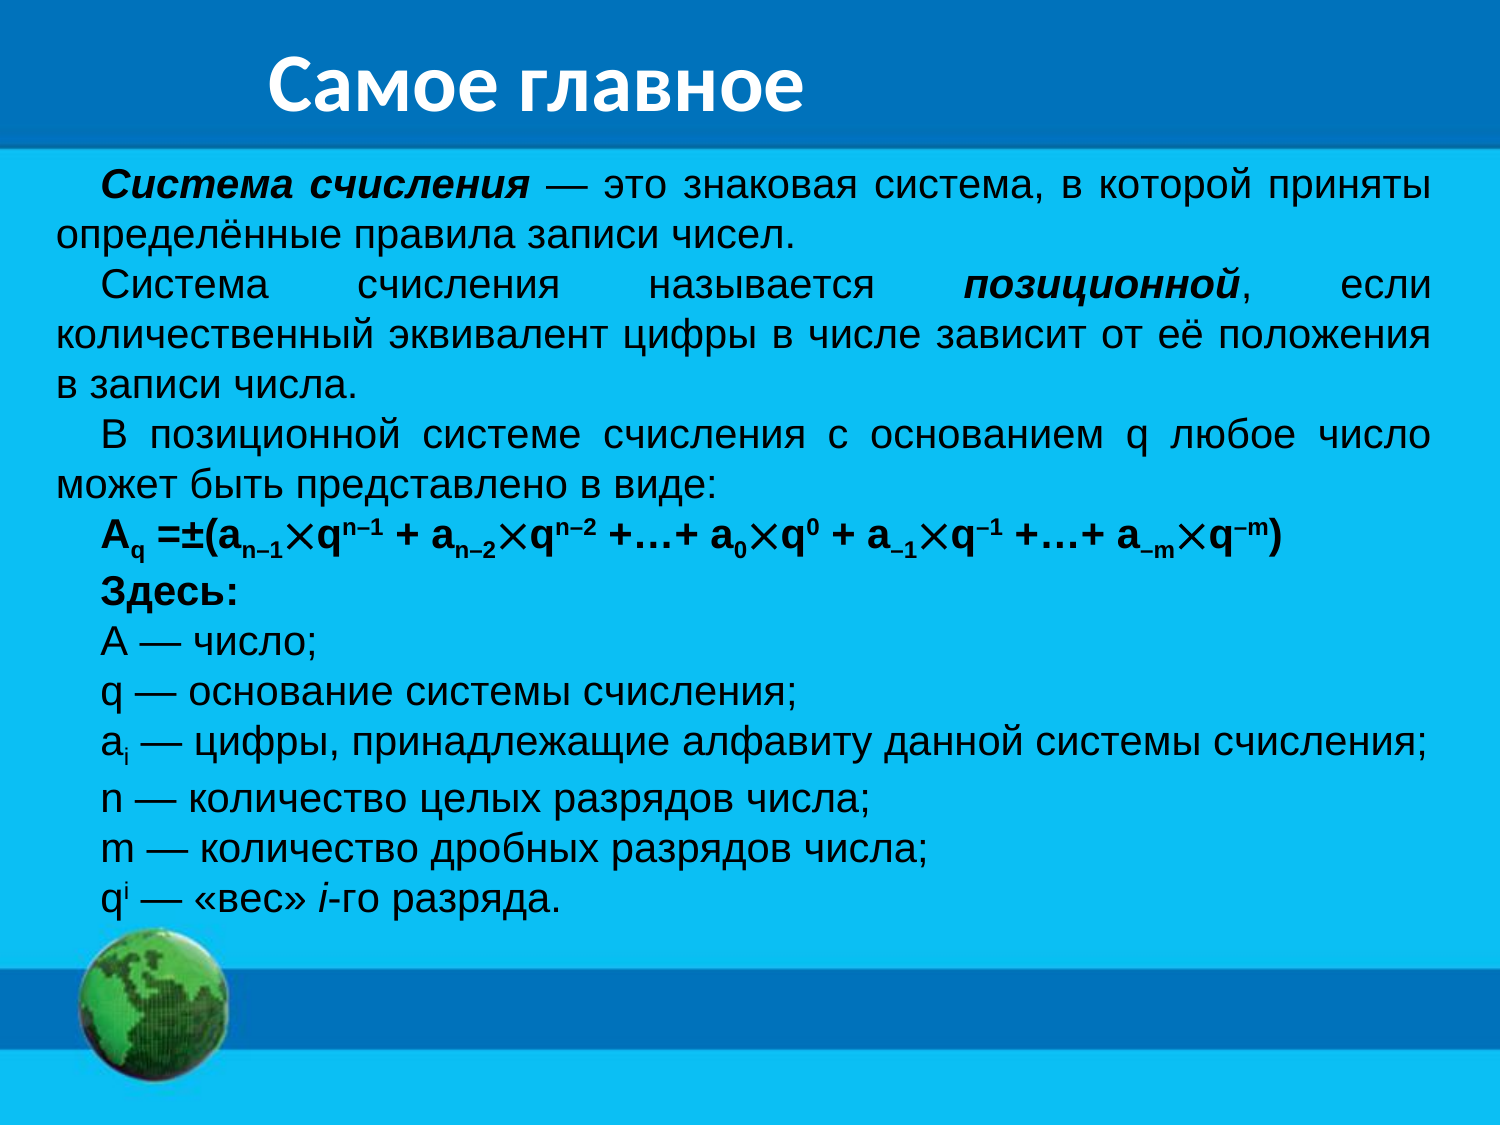

Самое главное
Система счисления — это знаковая система, в которой приняты определённые правила записи чисел.
Система счисления называется позиционной, если количественный эквивалент цифры в числе зависит от её положения в записи числа.
В позиционной системе счисления с основанием q любое число может быть представлено в виде:
Aq =±(an–1qn–1 + an–2qn–2 +…+ a0q0 + a–1q–1 +…+ a–mq–m)
Здесь:
А — число;
q — основание системы счисления;
ai — цифры, принадлежащие алфавиту данной системы счисления;
n — количество целых разрядов числа;
m — количество дробных разрядов числа;
qi — «вес» i-го разряда.